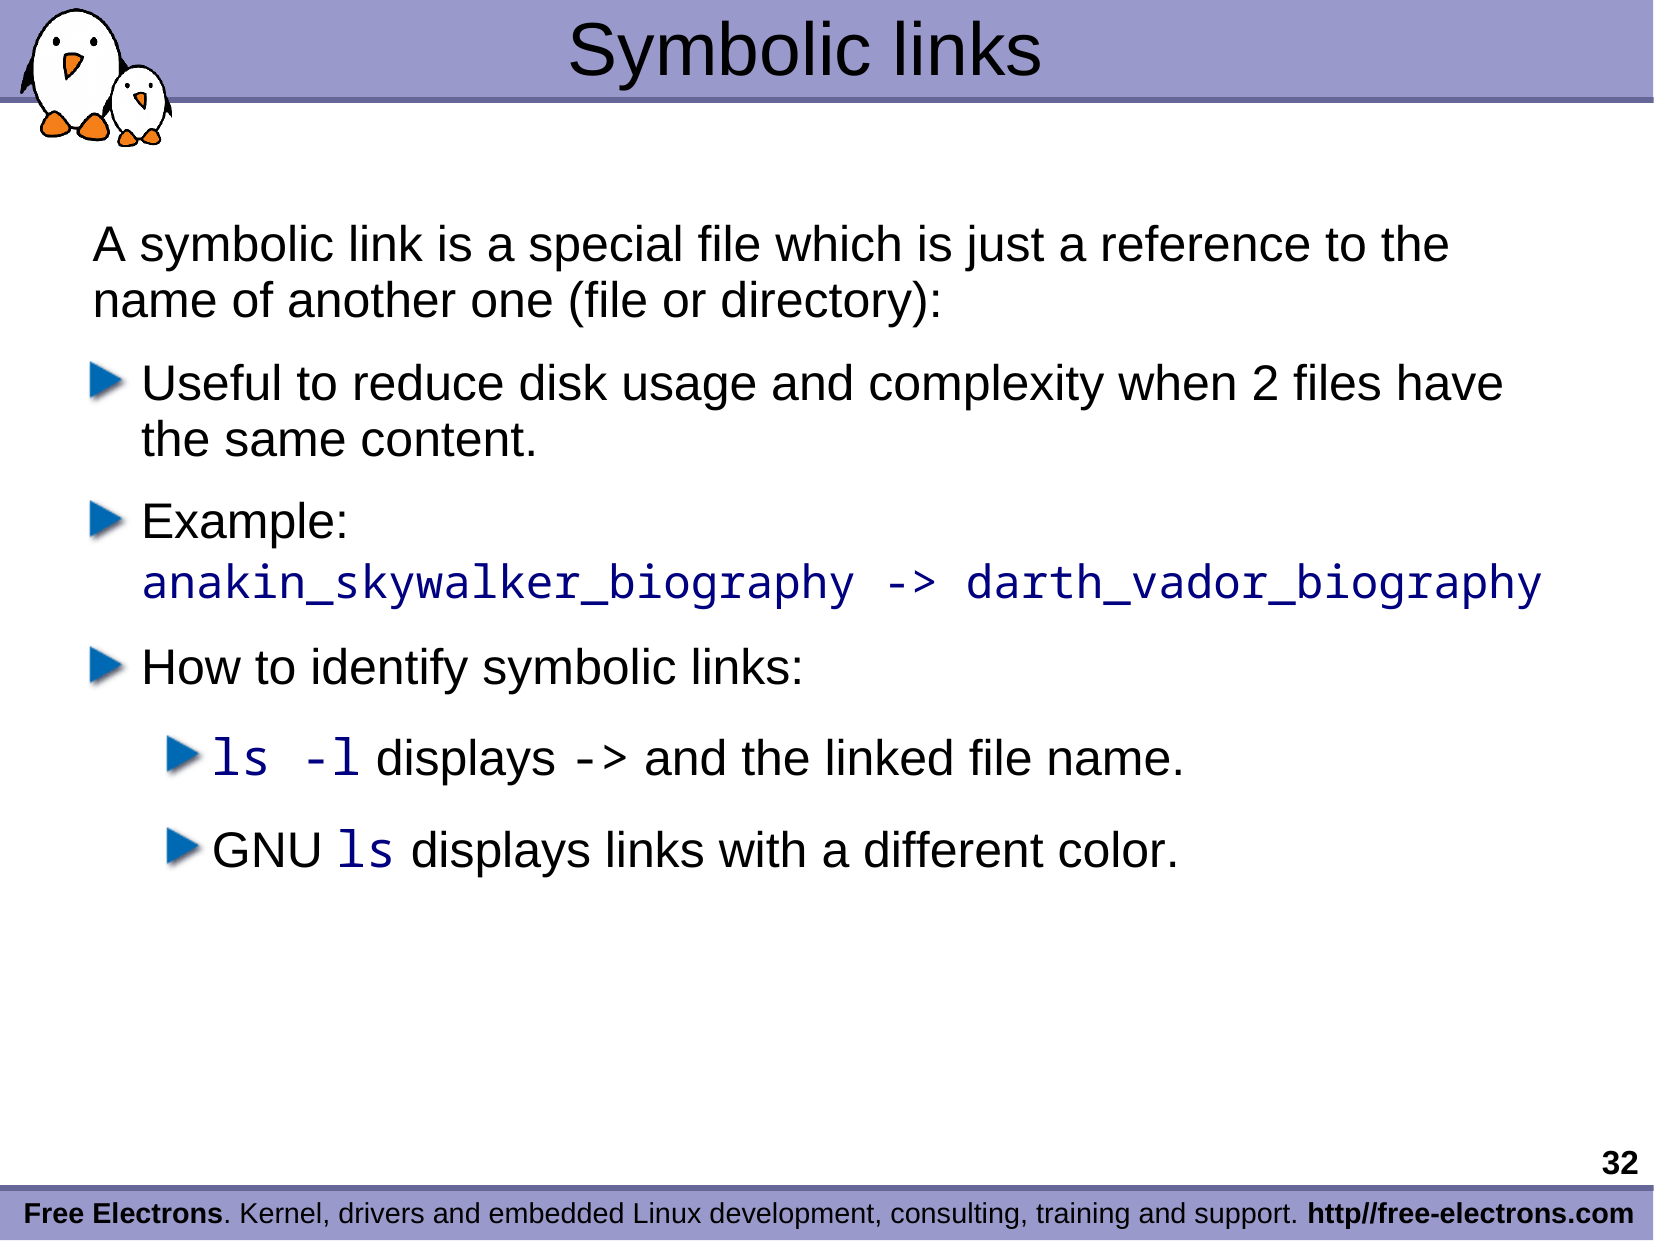

# Symbolic links
A symbolic link is a special file which is just a reference to the name of another one (file or directory):
Useful to reduce disk usage and complexity when 2 files have the same content.
Example:
anakin_skywalker_biography -> darth_vador_biography
How to identify symbolic links:
ls -l displays -> and the linked file name.
GNU ls displays links with a different color.